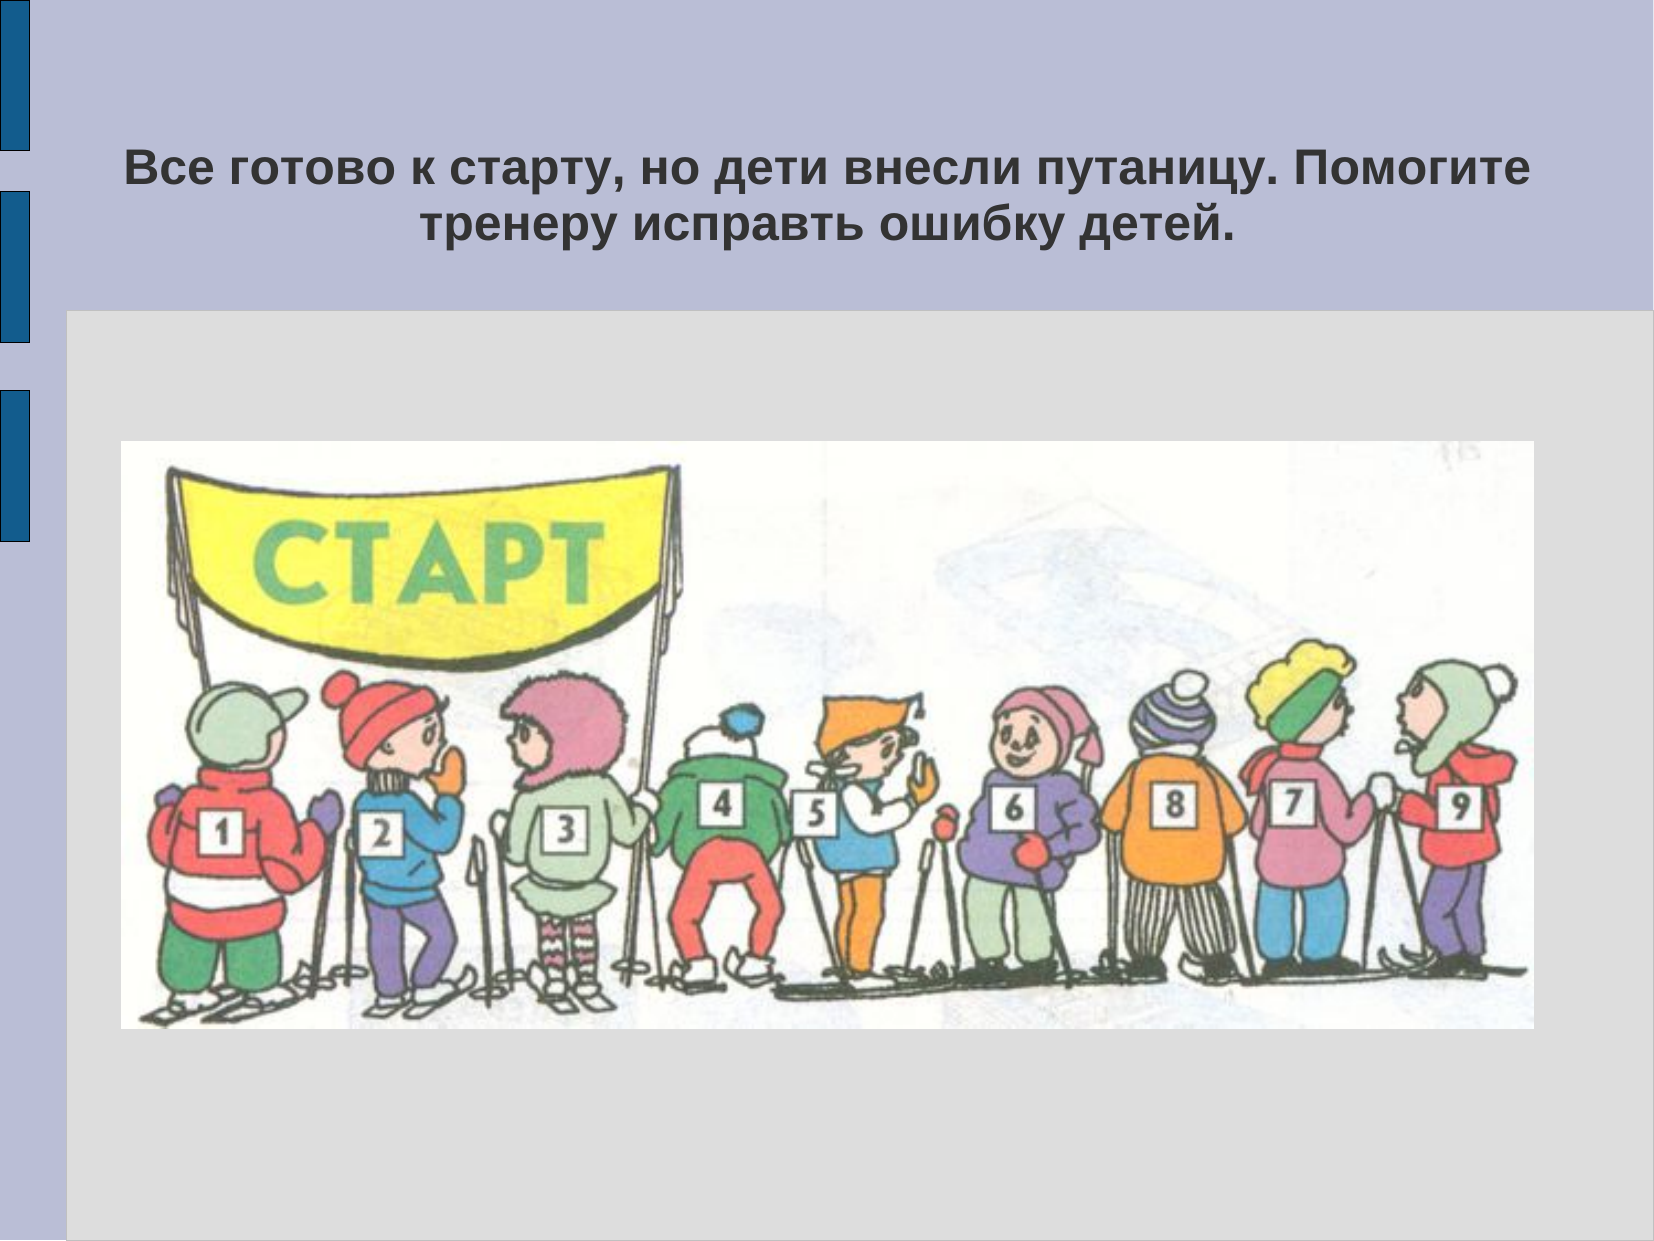

# Все готово к старту, но дети внесли путаницу. Помогите тренеру исправть ошибку детей.